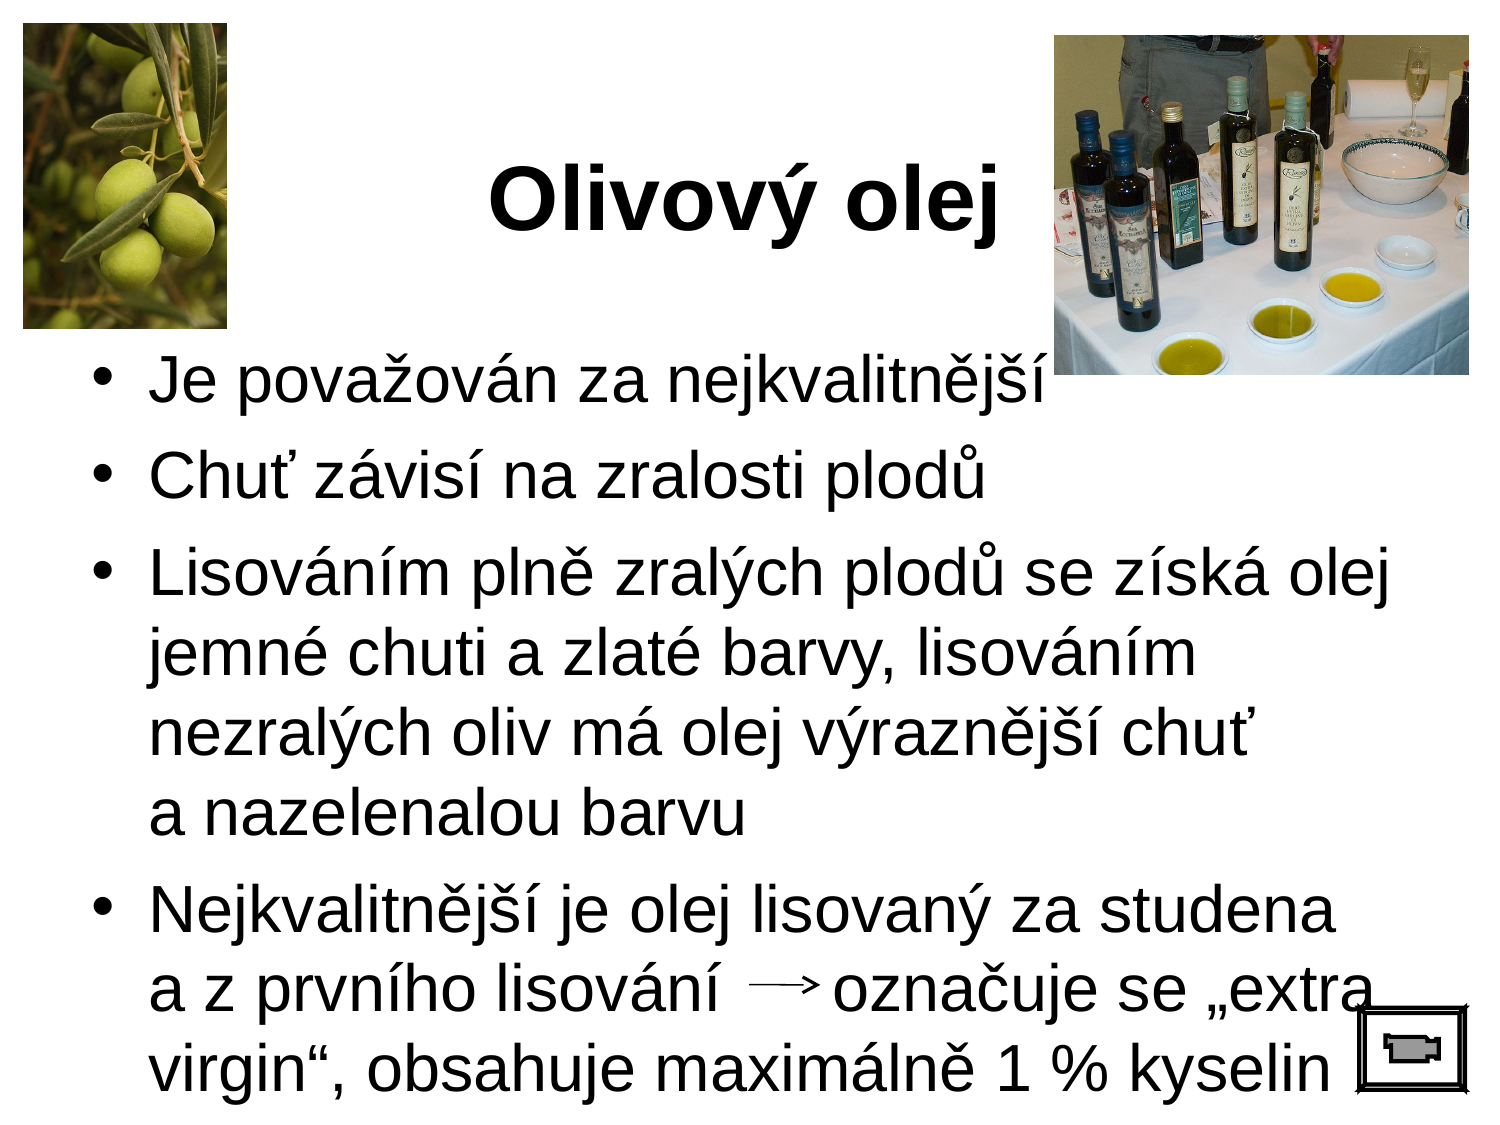

Olivový olej
# Je považován za nejkvalitnější
Chuť závisí na zralosti plodů
Lisováním plně zralých plodů se získá olej jemné chuti a zlaté barvy, lisováním nezralých oliv má olej výraznější chuť
a nazelenalou barvu
Nejkvalitnější je olej lisovaný za studena
a z prvního lisování označuje se „extra virgin“, obsahuje maximálně 1 % kyselin